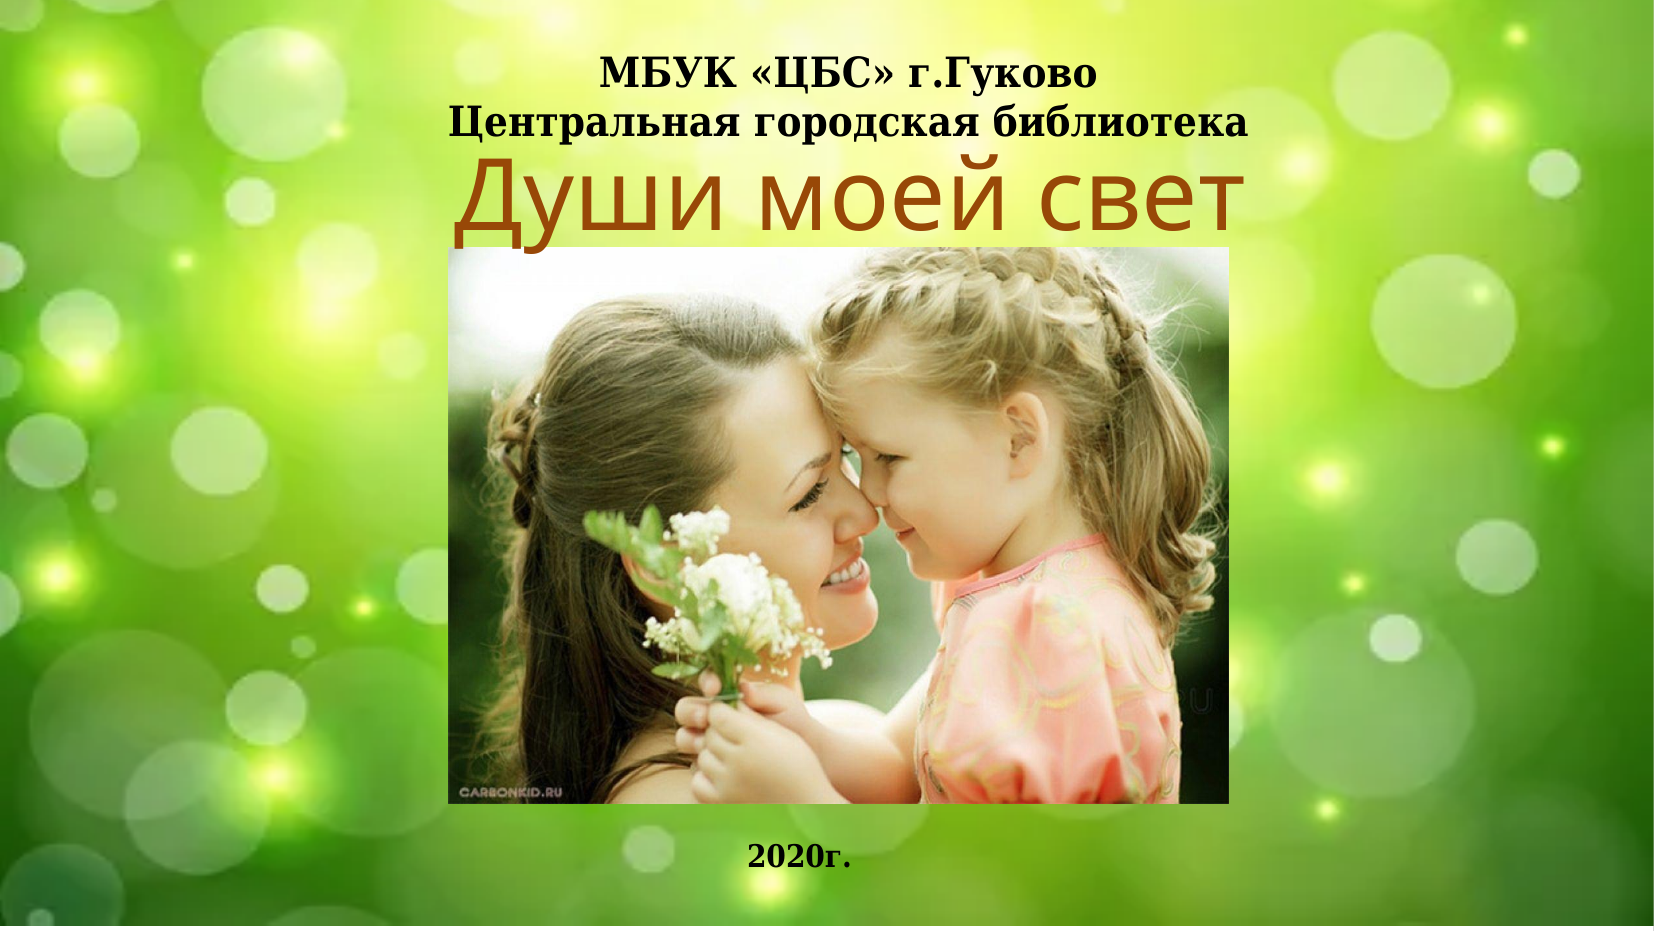

МБУК «ЦБС» г.Гуково
Центральная городская библиотека
Души моей свет
2020г.